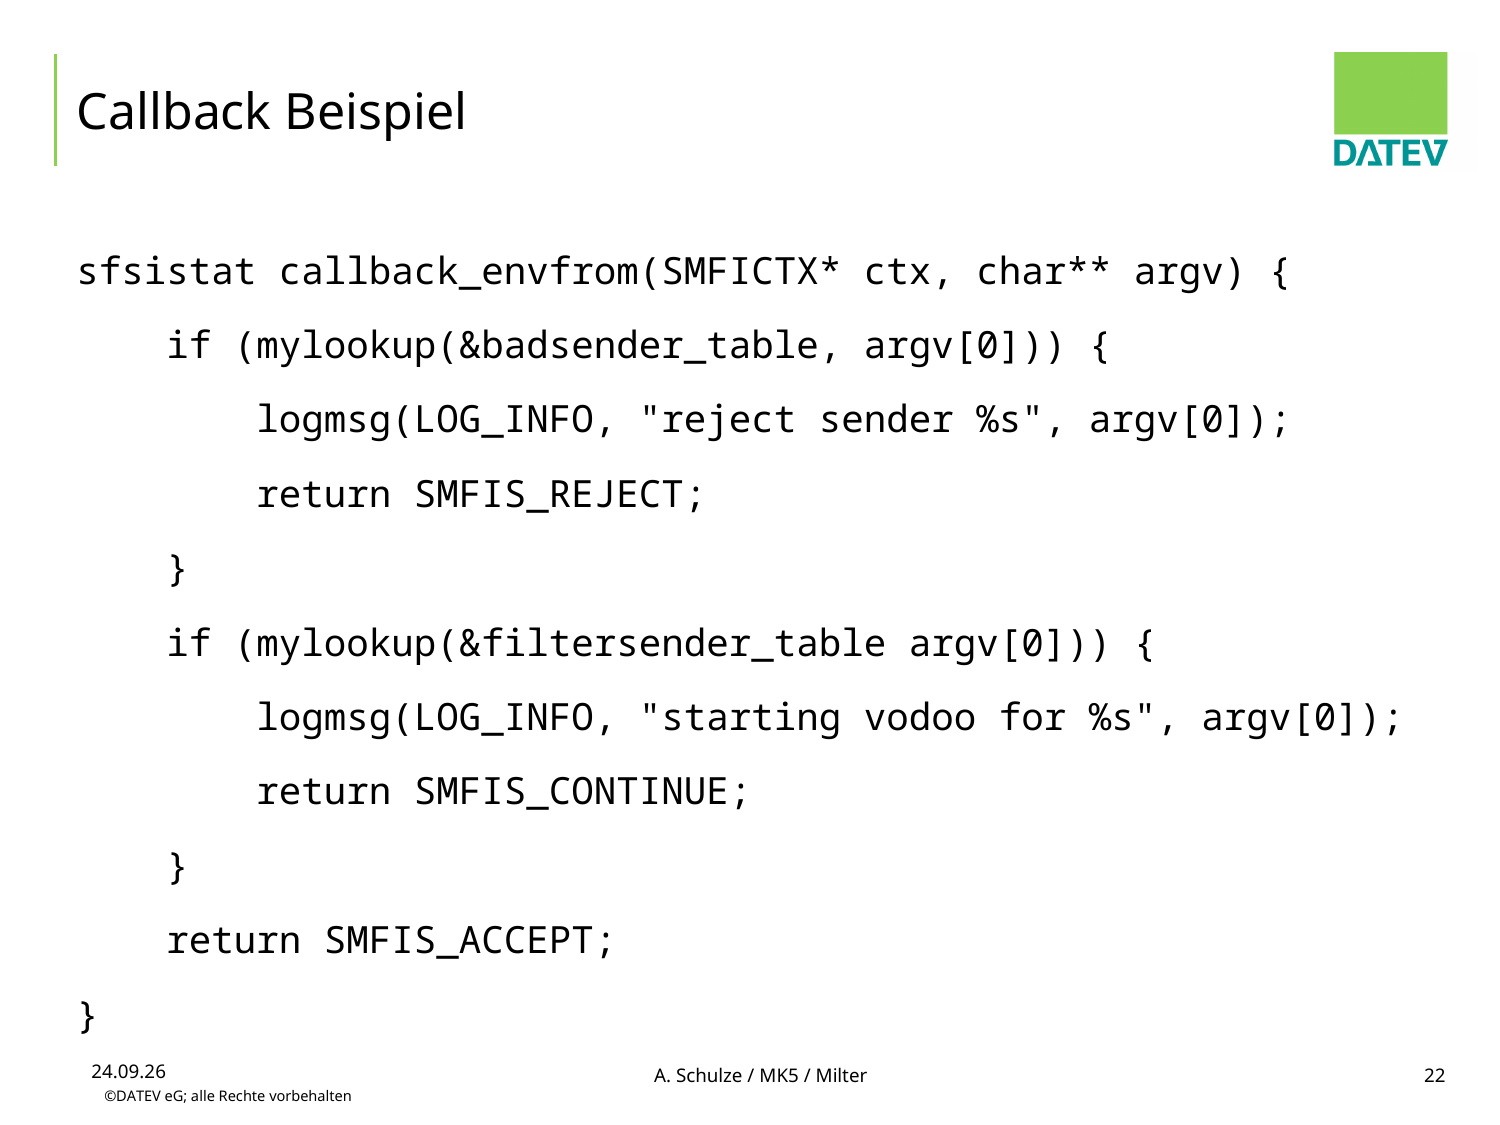

# Callback Beispiel
sfsistat callback_envfrom(SMFICTX* ctx, char** argv) {
 if (mylookup(&badsender_table, argv[0])) {
 logmsg(LOG_INFO, "reject sender %s", argv[0]);
 return SMFIS_REJECT;
 }
 if (mylookup(&filtersender_table argv[0])) {
 logmsg(LOG_INFO, "starting vodoo for %s", argv[0]);
 return SMFIS_CONTINUE;
 }
 return SMFIS_ACCEPT;
}
A. Schulze / MK5 / Milter
22